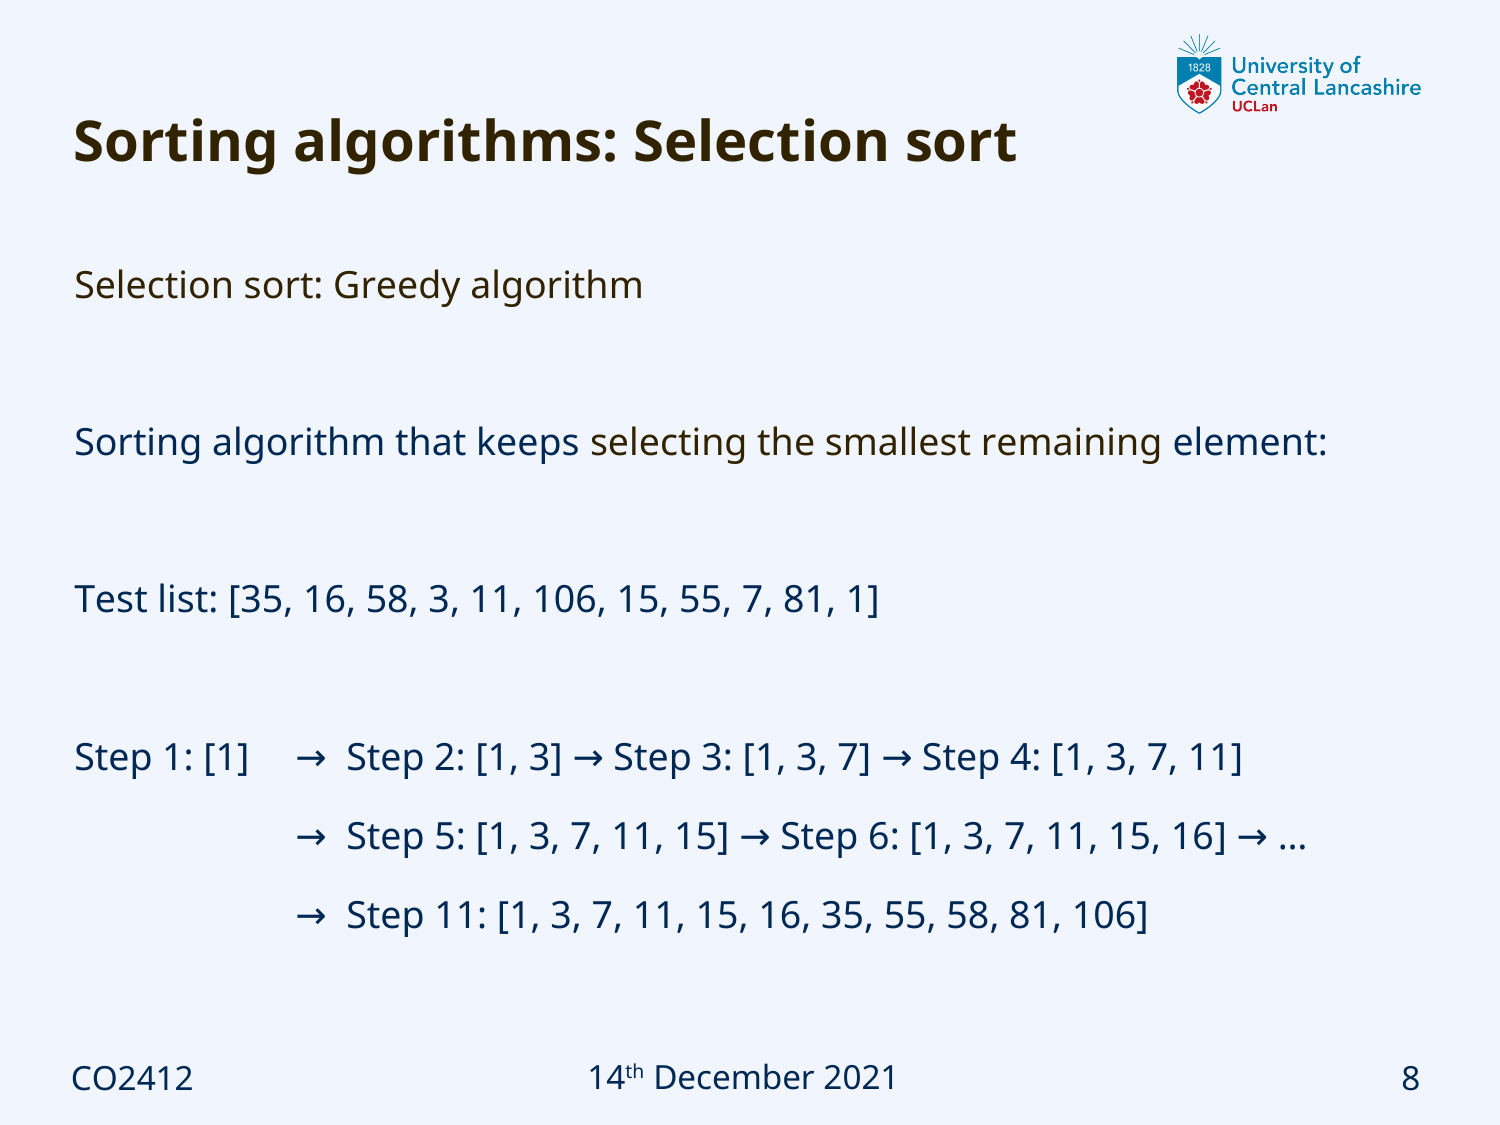

# Sorting algorithms: Selection sort
Selection sort: Greedy algorithm
Sorting algorithm that keeps selecting the smallest remaining element:
Test list: [35, 16, 58, 3, 11, 106, 15, 55, 7, 81, 1]
Step 1: [1]	→ Step 2: [1, 3] → Step 3: [1, 3, 7] → Step 4: [1, 3, 7, 11]
			→ Step 5: [1, 3, 7, 11, 15] → Step 6: [1, 3, 7, 11, 15, 16] → …
			→ Step 11: [1, 3, 7, 11, 15, 16, 35, 55, 58, 81, 106]